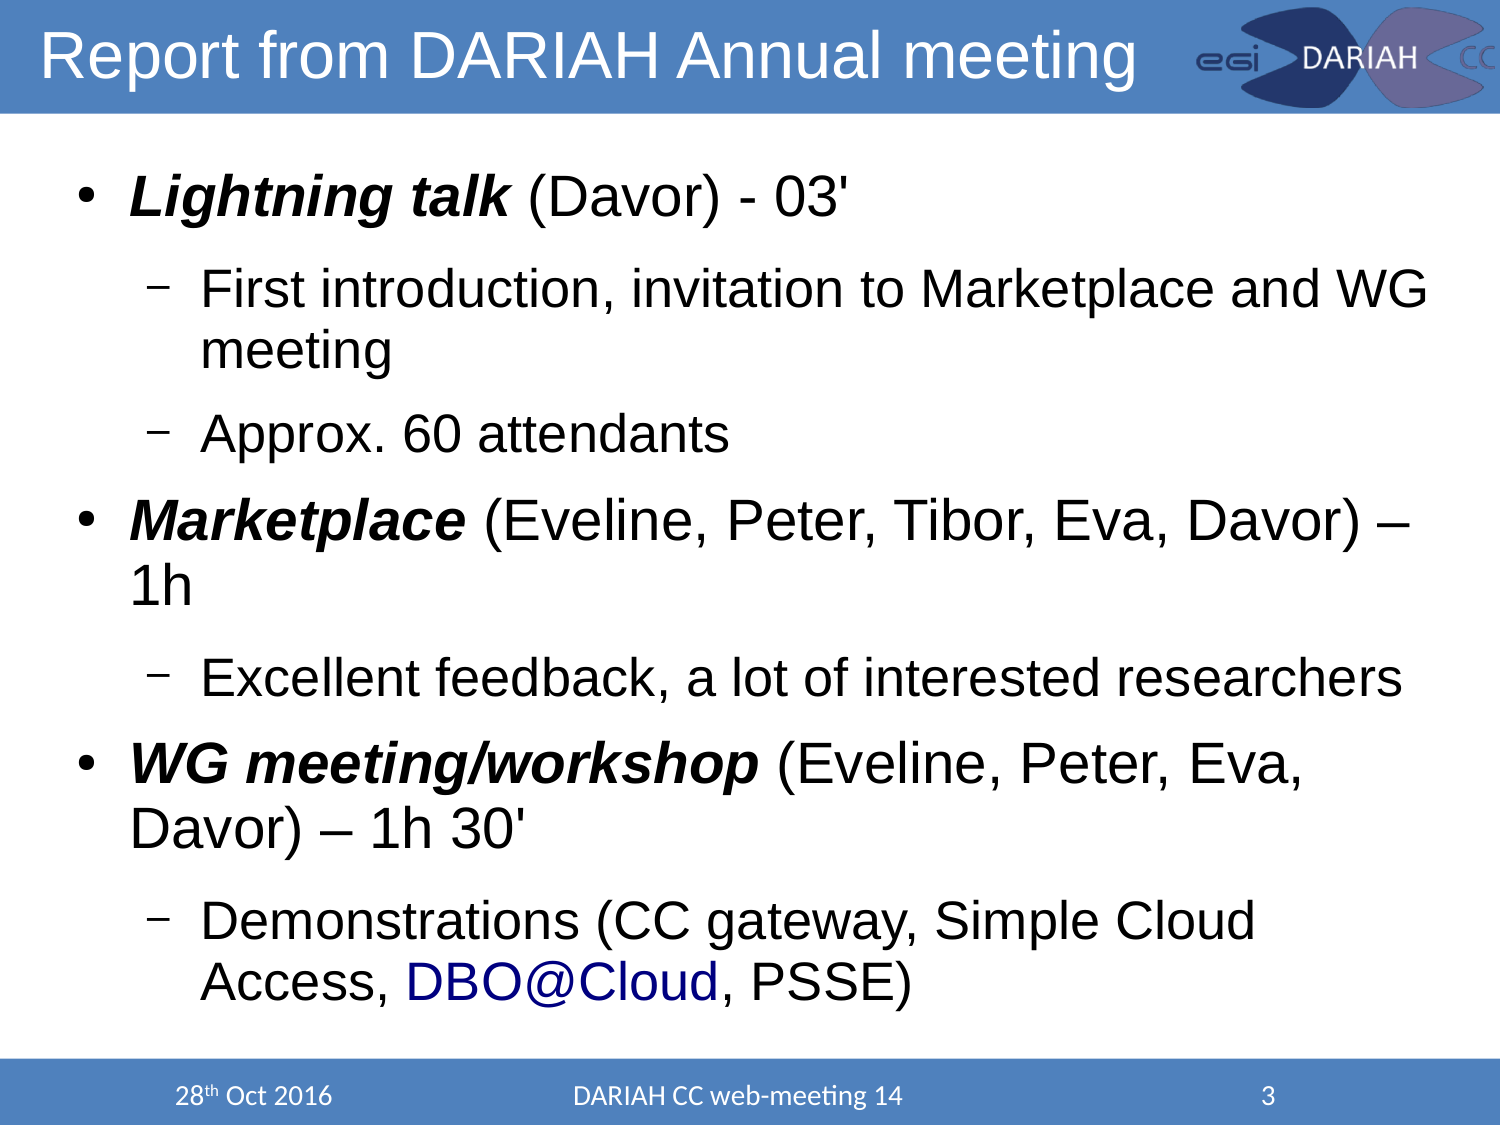

# Report from DARIAH Annual meeting
Lightning talk (Davor) - 03'
First introduction, invitation to Marketplace and WG meeting
Approx. 60 attendants
Marketplace (Eveline, Peter, Tibor, Eva, Davor) – 1h
Excellent feedback, a lot of interested researchers
WG meeting/workshop (Eveline, Peter, Eva, Davor) – 1h 30'
Demonstrations (CC gateway, Simple Cloud Access, DBO@Cloud, PSSE)